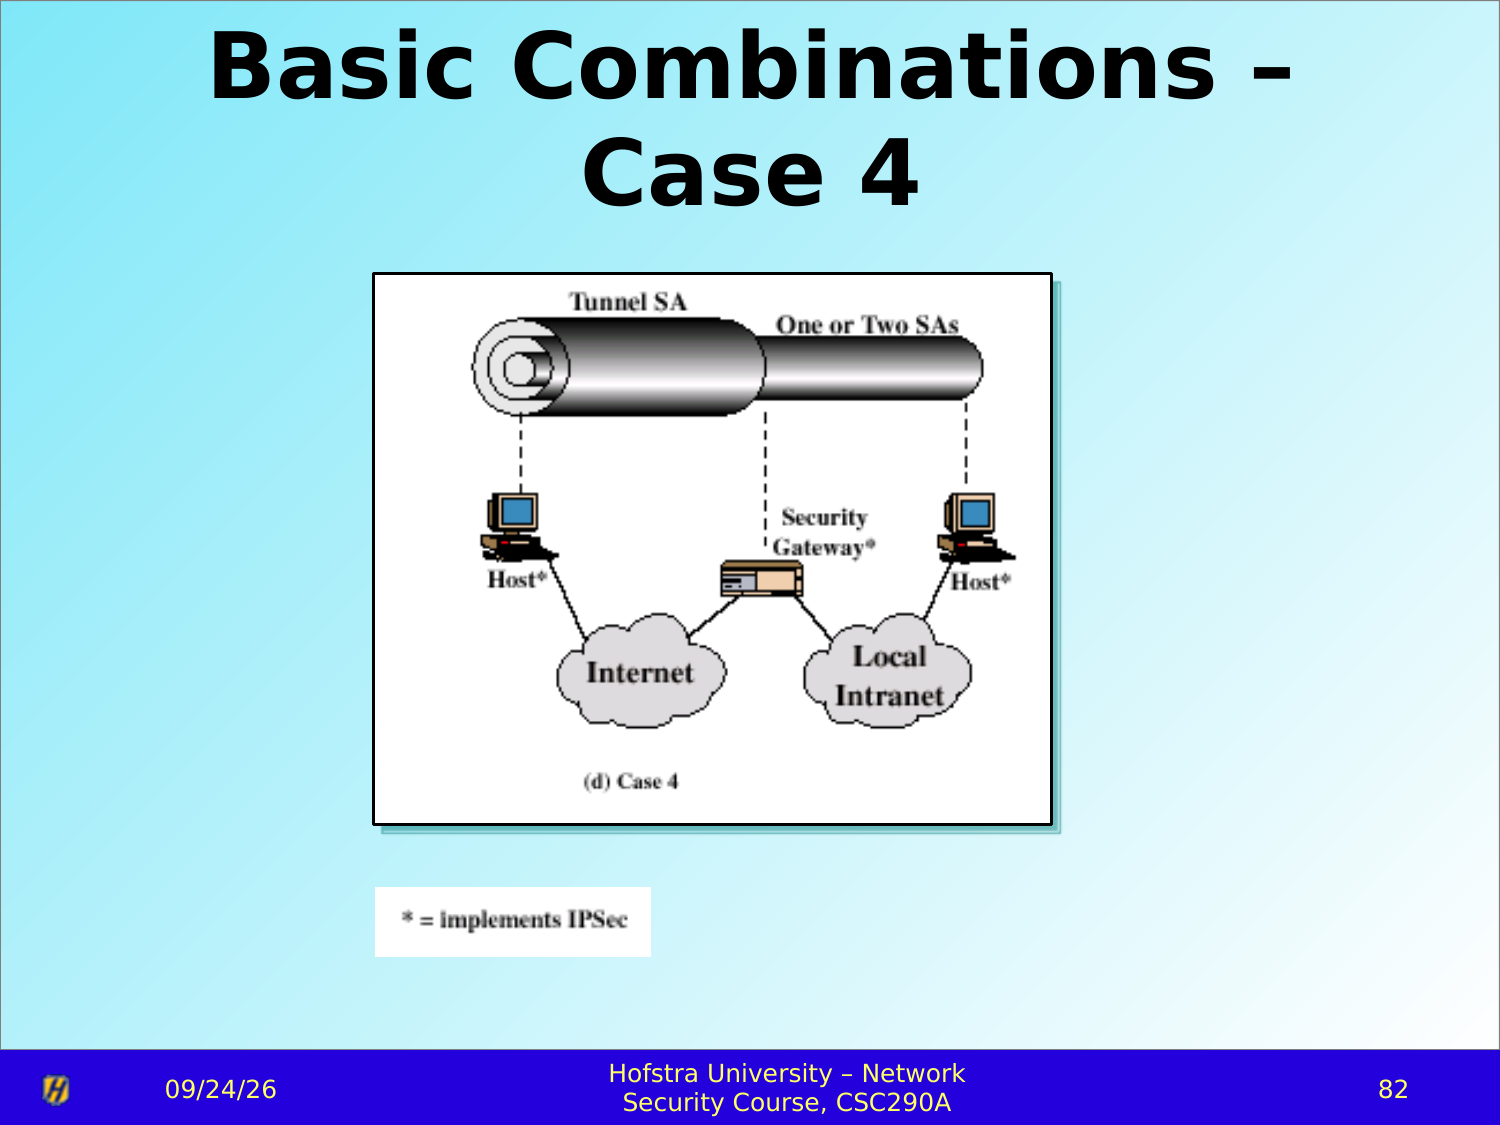

# Basic Combinations – Case 4
82